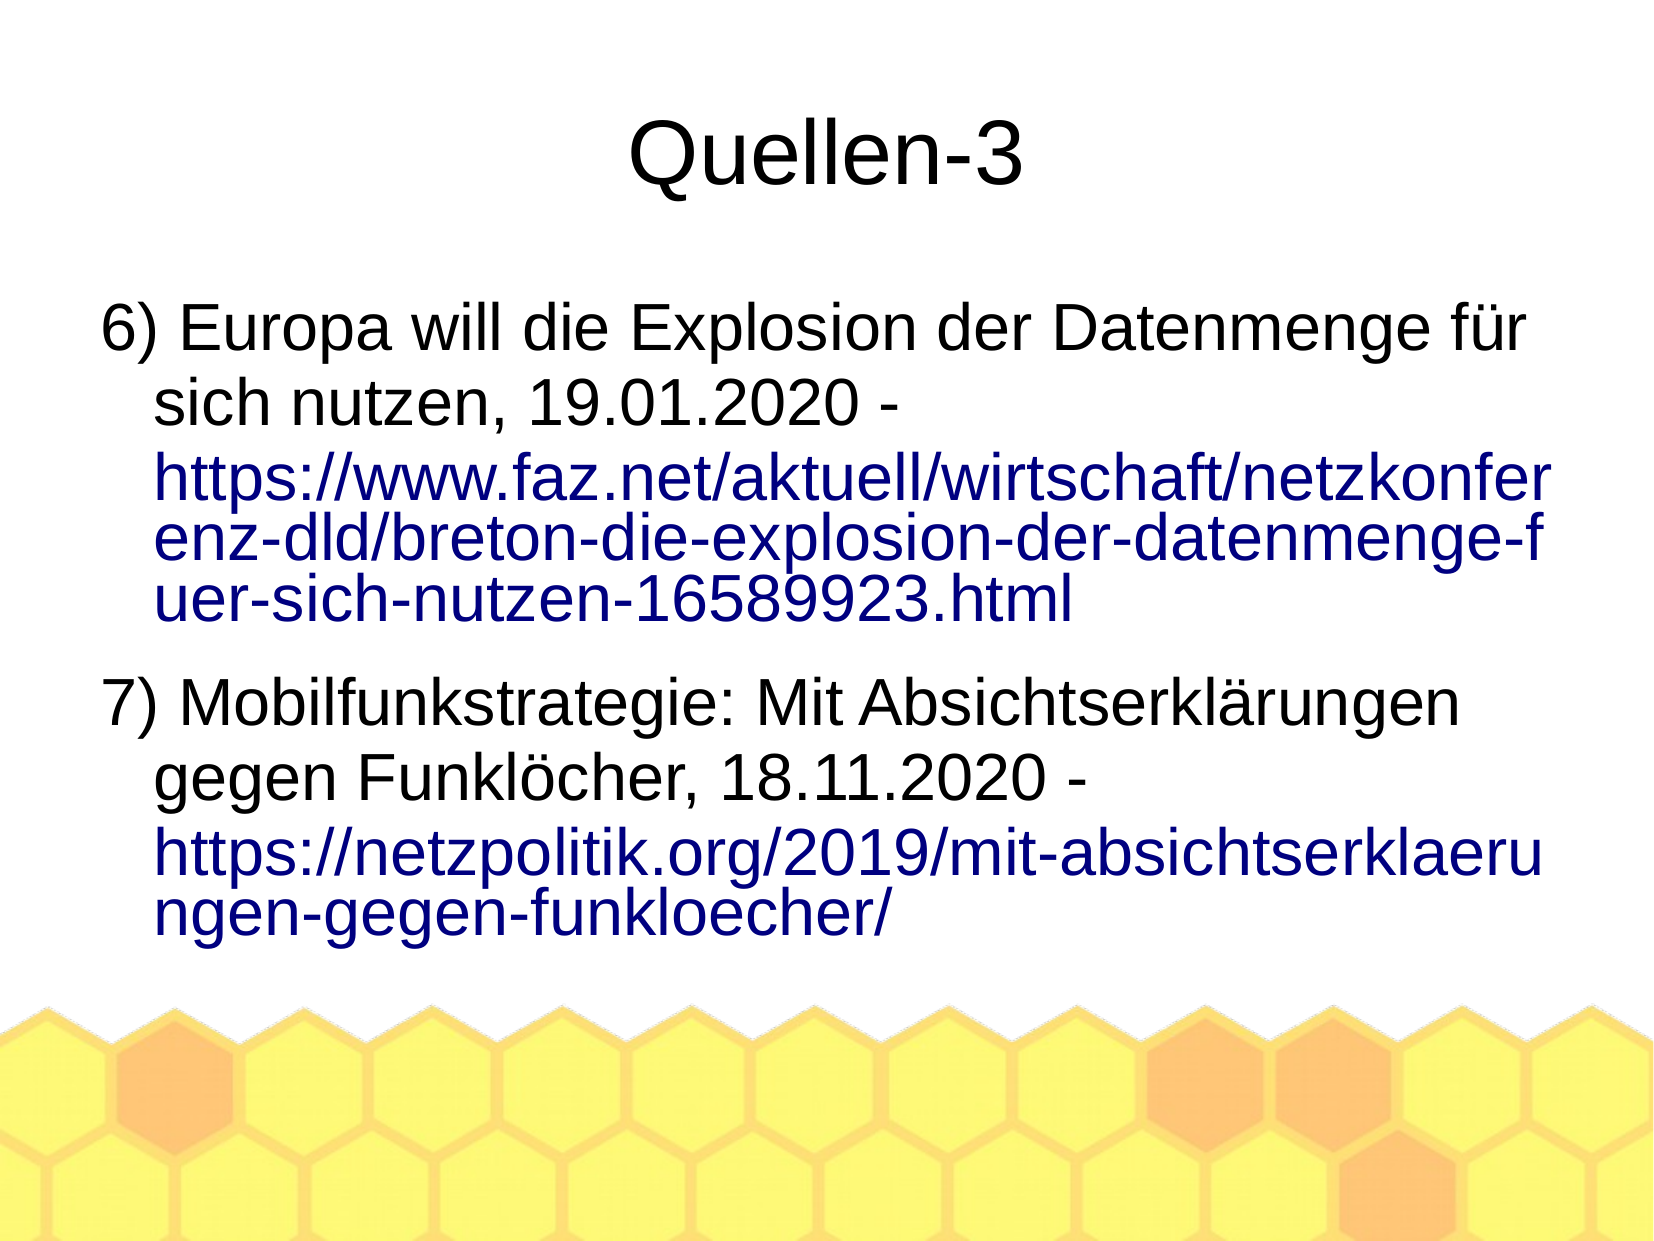

# Quellen-3
 Europa will die Explosion der Datenmenge für sich nutzen, 19.01.2020 - https://www.faz.net/aktuell/wirtschaft/netzkonferenz-dld/breton-die-explosion-der-datenmenge-fuer-sich-nutzen-16589923.html
 Mobilfunkstrategie: Mit Absichtserklärungen gegen Funklöcher, 18.11.2020 - https://netzpolitik.org/2019/mit-absichtserklaerungen-gegen-funkloecher/